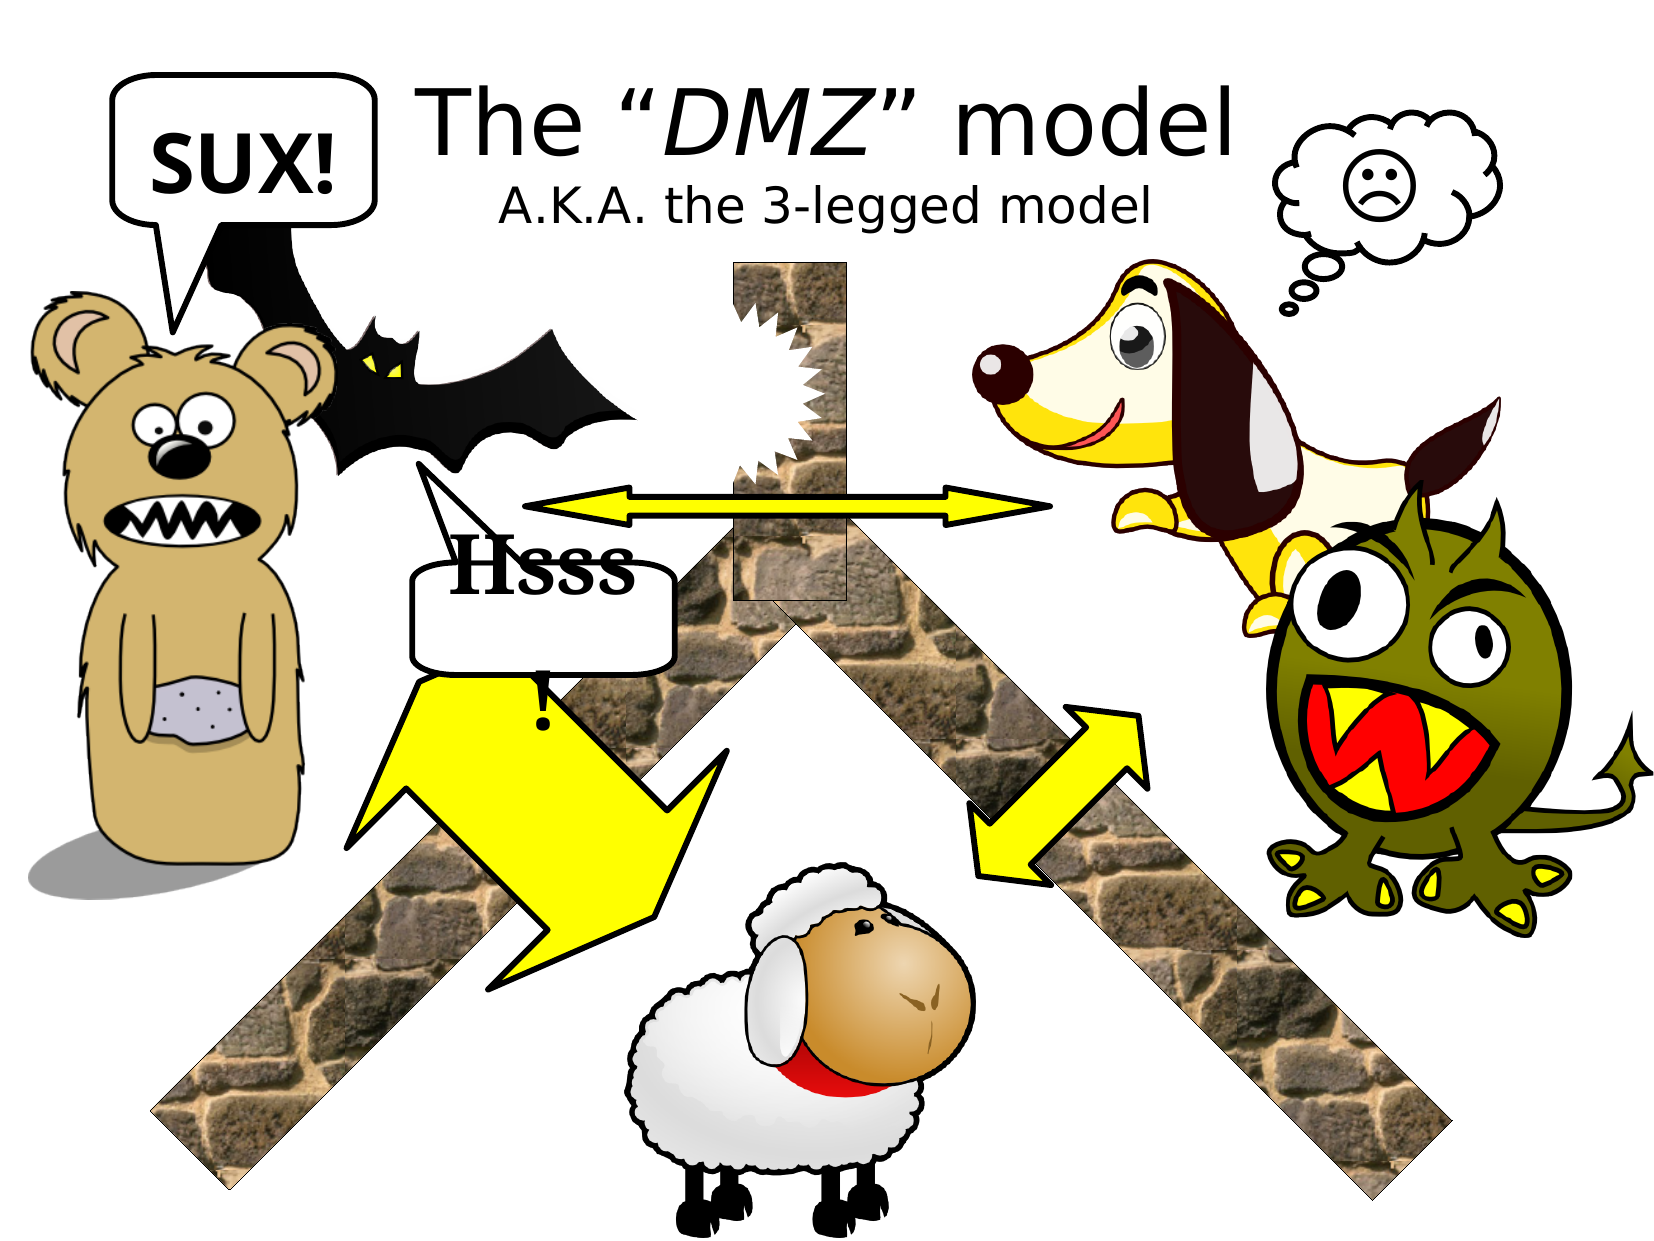

# The “DMZ” model A.K.A. the 3-legged model
SUX!
☹
Hsss!